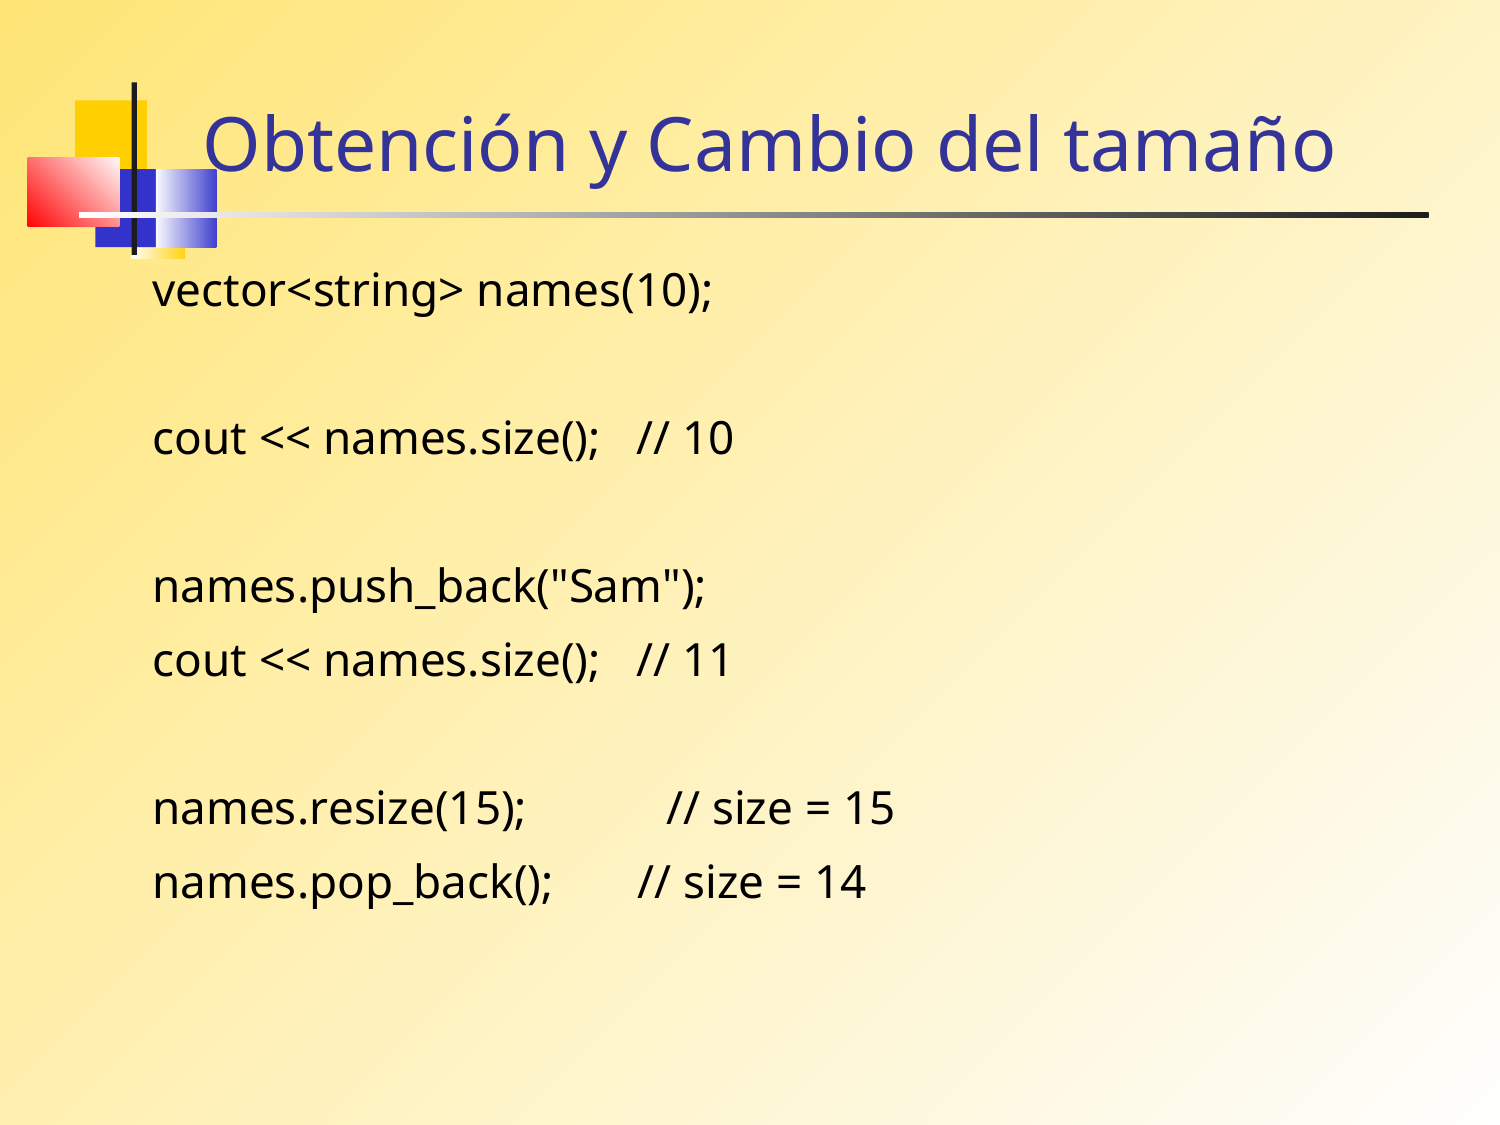

# Obtención y Cambio del tamaño
vector<string> names(10);
cout << names.size(); // 10
names.push_back("Sam");
cout << names.size(); // 11
names.resize(15);	 // size = 15
names.pop_back(); // size = 14